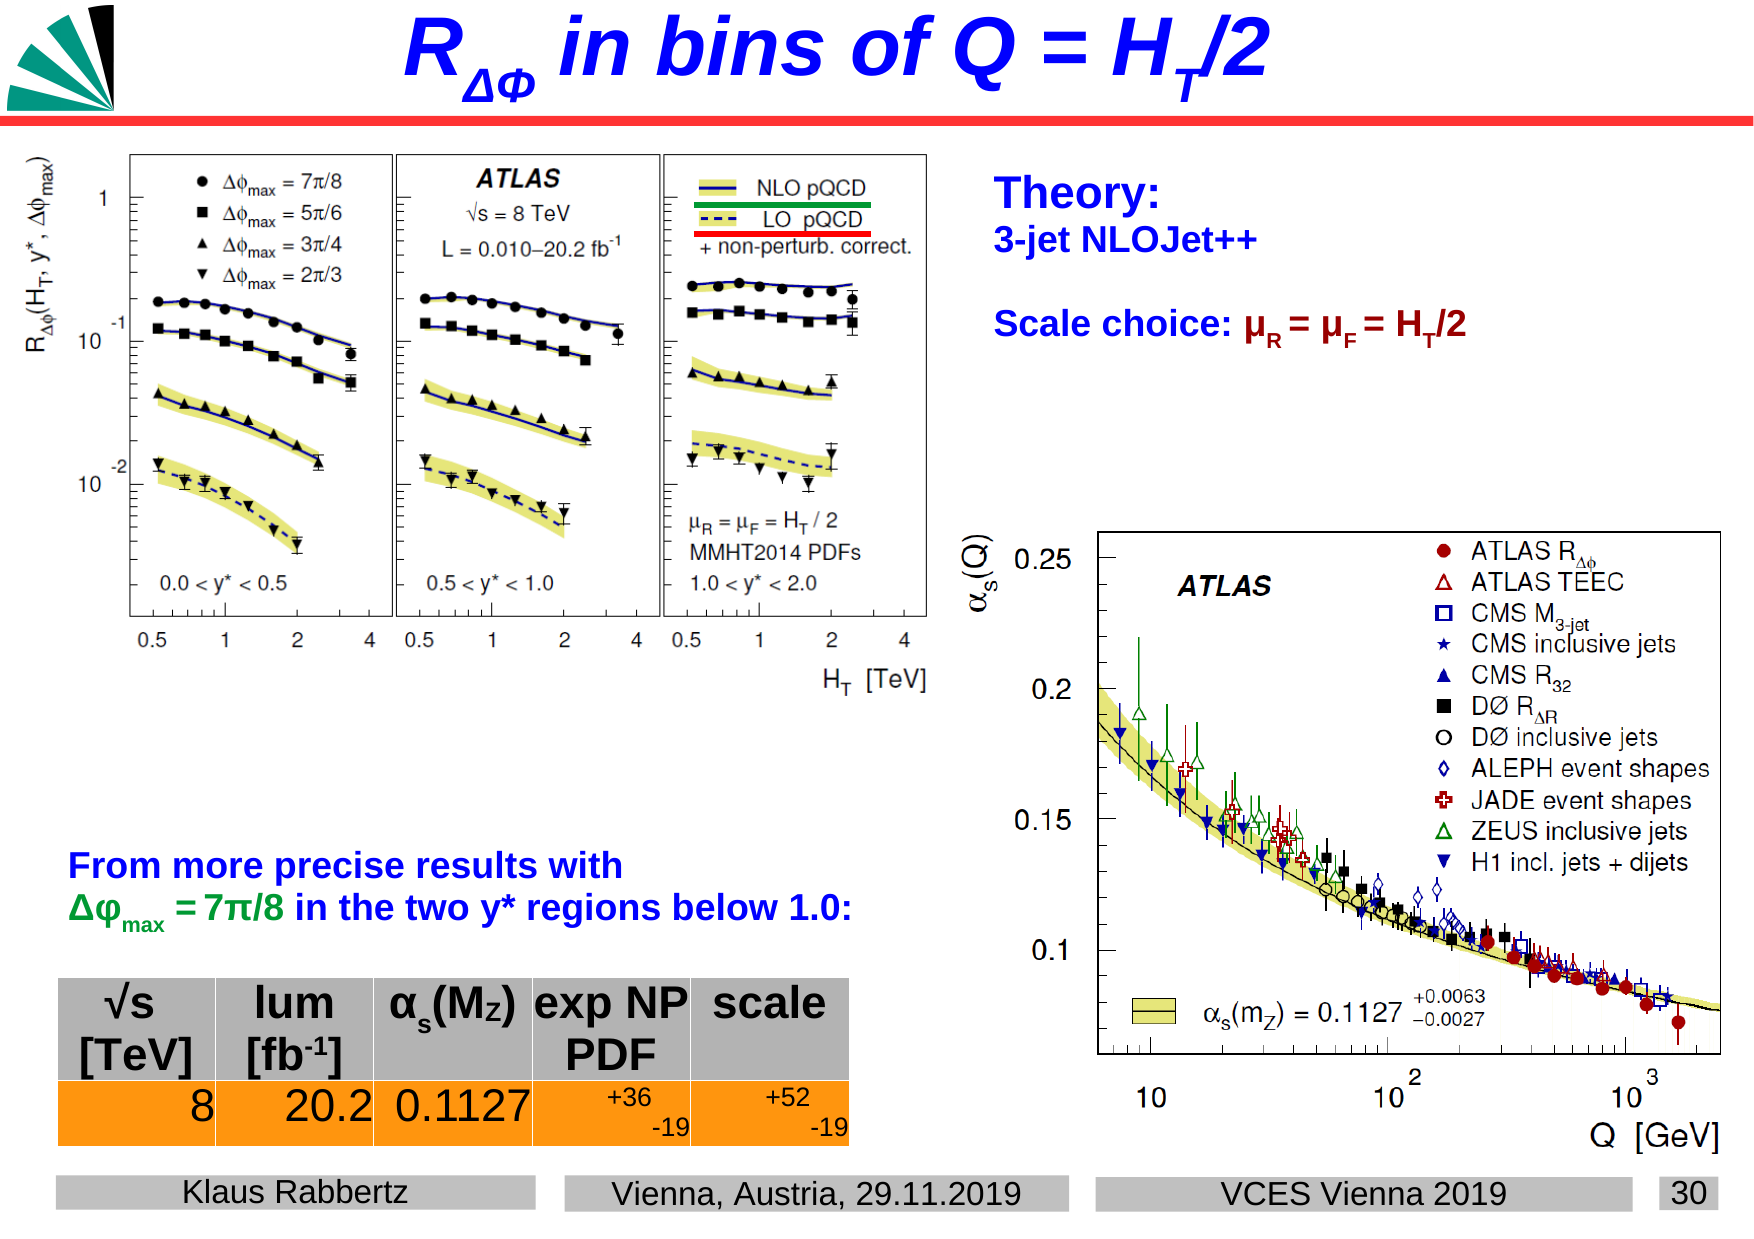

# RΔΦ in bins of Q = HT/2
Theory:
3-jet NLOJet++
Scale choice: μR = μF = HT/2
From more precise results with
Δφmax = 7π/8 in the two y* regions below 1.0:
| √s [TeV] | lum [fb-1] | αs(MZ) | exp NP PDF | scale |
| --- | --- | --- | --- | --- |
| 8 | 20.2 | 0.1127 | +36-19 | +52-19 |